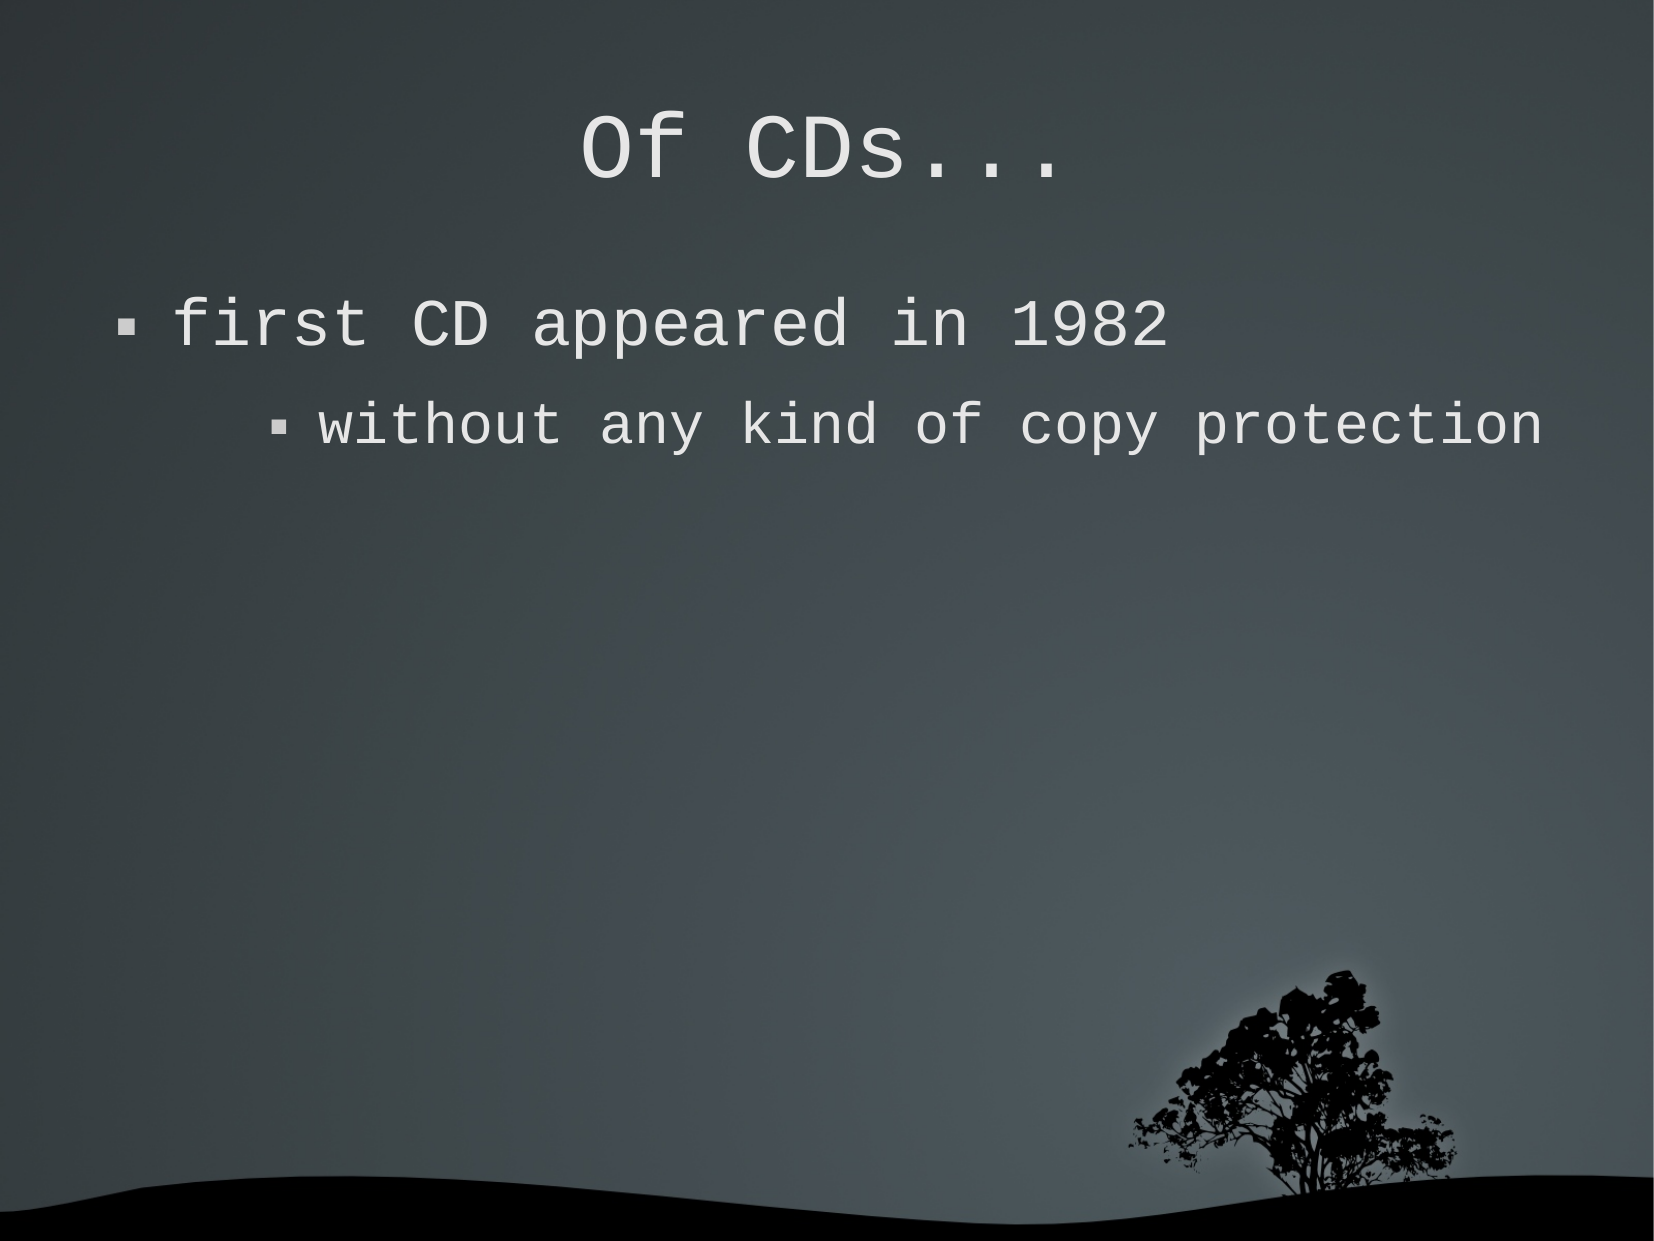

# Of CDs...
first CD appeared in 1982
without any kind of copy protection